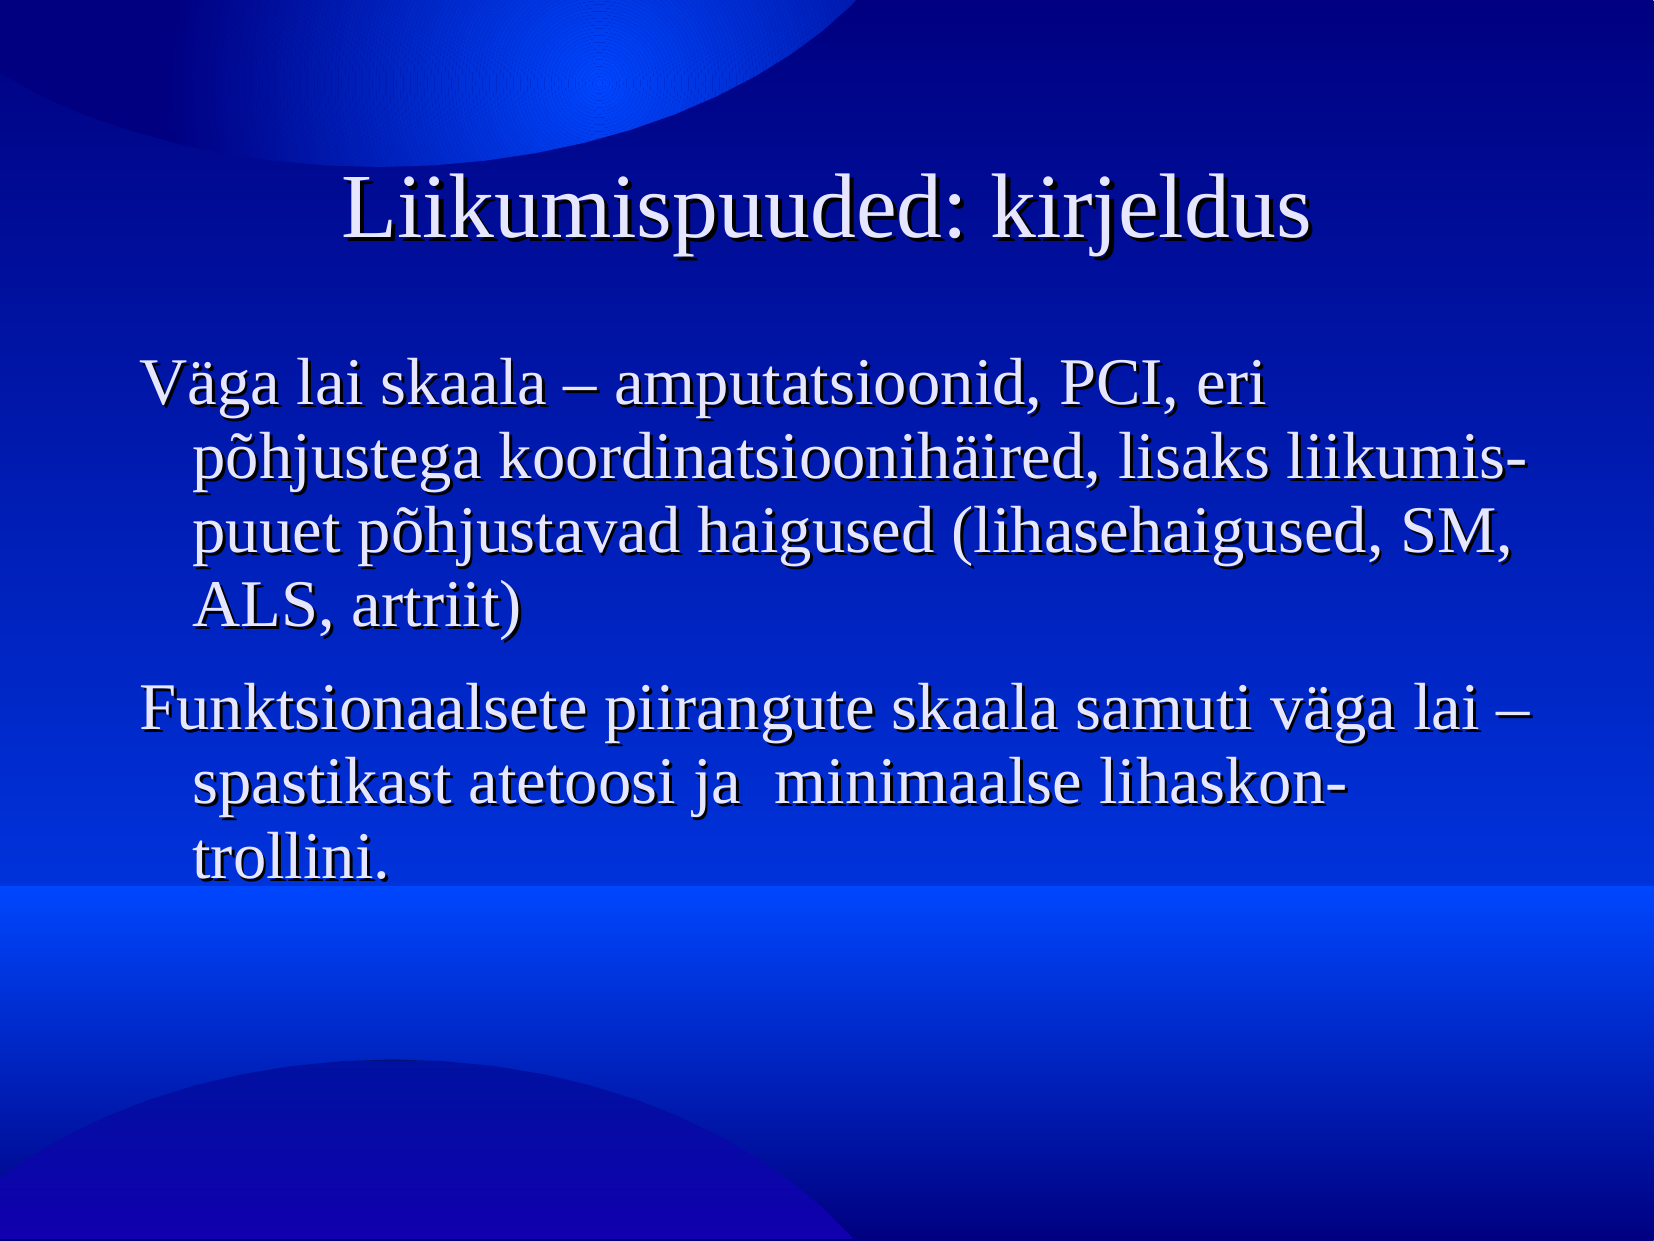

# Liikumispuuded: kirjeldus
Väga lai skaala – amputatsioonid, PCI, eri põhjustega koordinatsioonihäired, lisaks liikumis-puuet põhjustavad haigused (lihasehaigused, SM, ALS, artriit)
Funktsionaalsete piirangute skaala samuti väga lai – spastikast atetoosi ja minimaalse lihaskon-trollini.